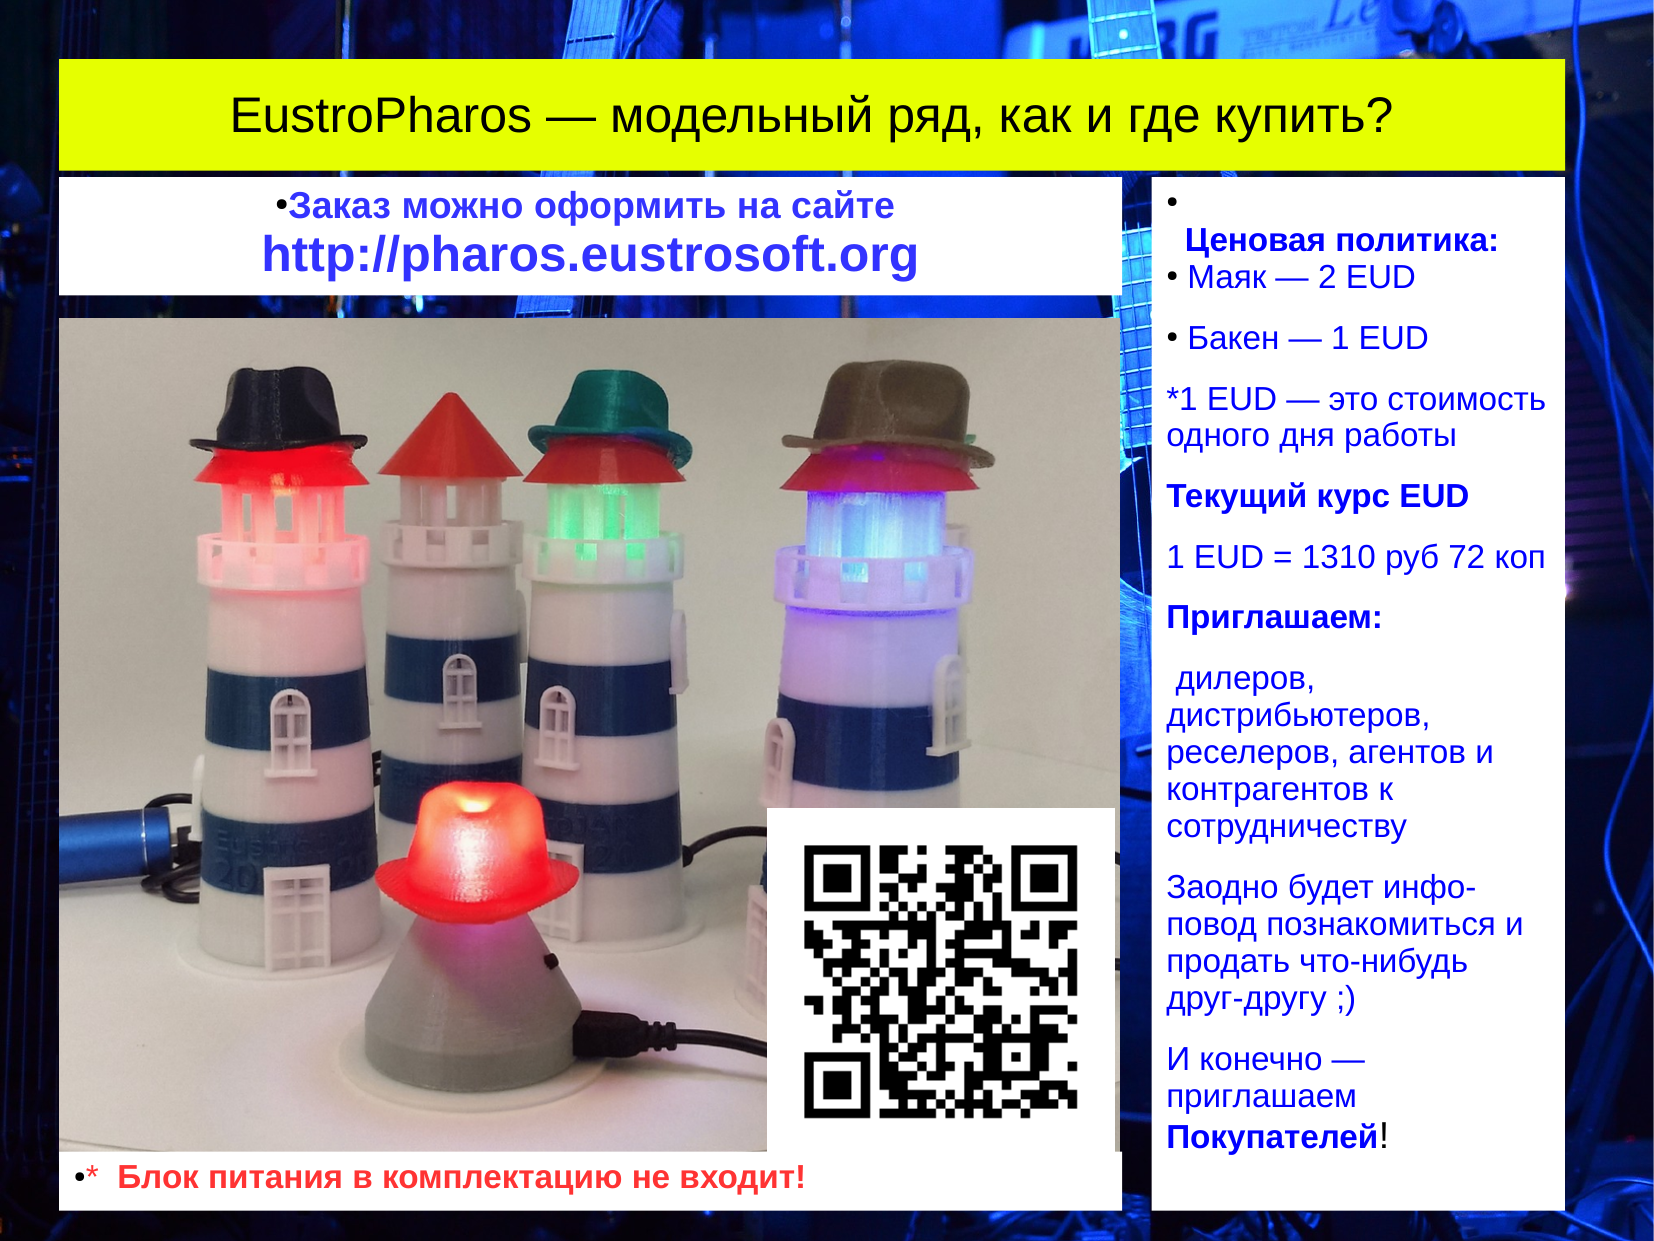

# EustroPharos — модельный ряд, как и где купить?
Заказ можно оформить на сайте http://pharos.eustrosoft.org
 Ценовая политика:
 Маяк — 2 EUD
 Бакен — 1 EUD
*1 EUD — это стоимость одного дня работы
Текущий курс EUD
1 EUD = 1310 руб 72 коп
Приглашаем:
 дилеров, дистрибьютеров, реселеров, агентов и контрагентов к сотрудничеству
Заодно будет инфо-повод познакомиться и продать что-нибудь друг-другу ;)
И конечно — приглашаем Покупателей!
* Блок питания в комплектацию не входит!